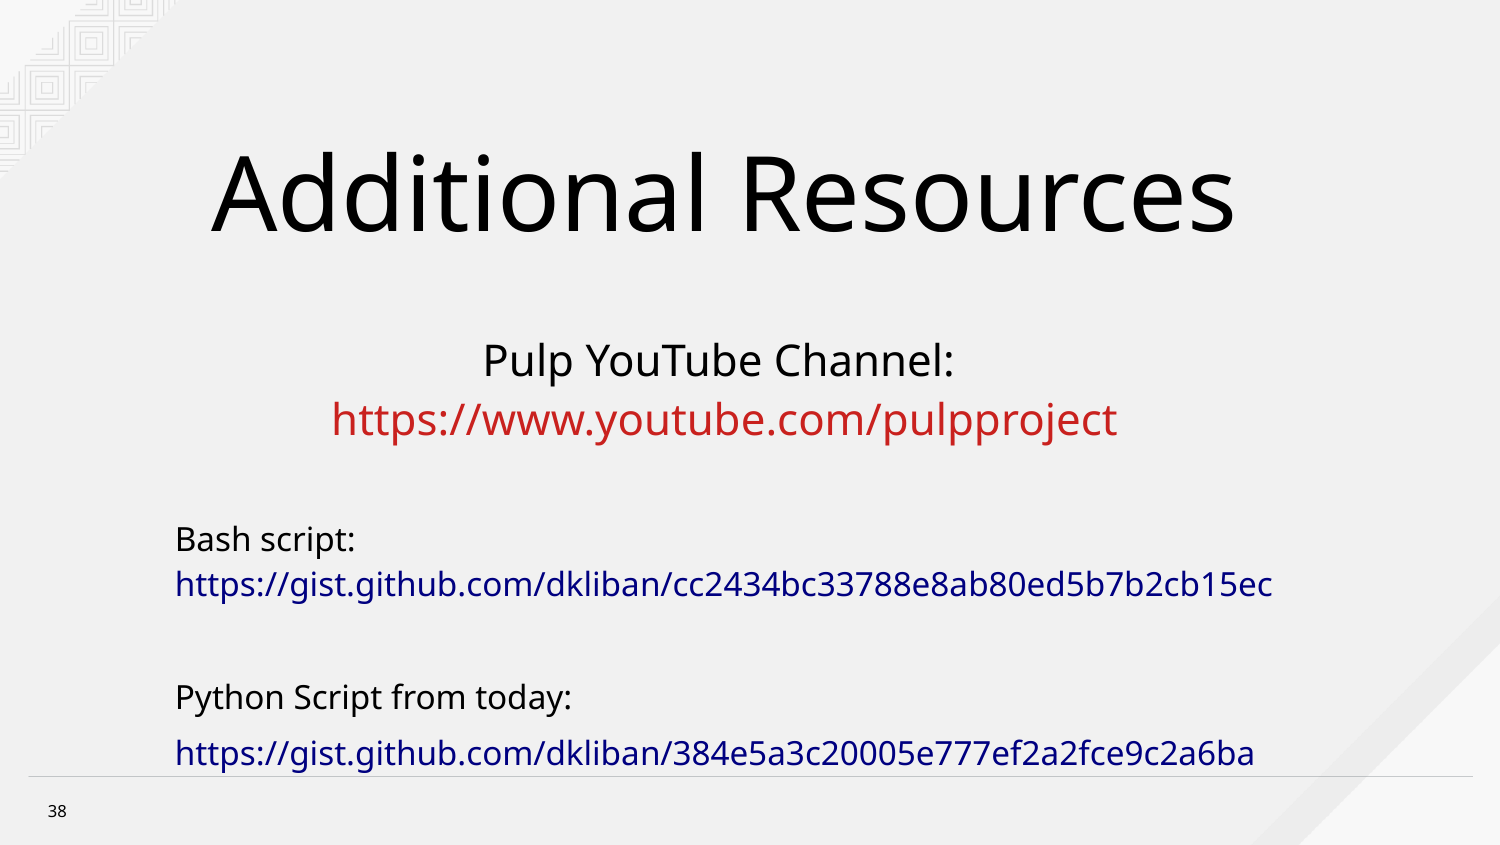

# Additional Resources
 Pulp YouTube Channel: https://www.youtube.com/pulpproject
Bash script: https://gist.github.com/dkliban/cc2434bc33788e8ab80ed5b7b2cb15ec
Python Script from today:
https://gist.github.com/dkliban/384e5a3c20005e777ef2a2fce9c2a6ba
38